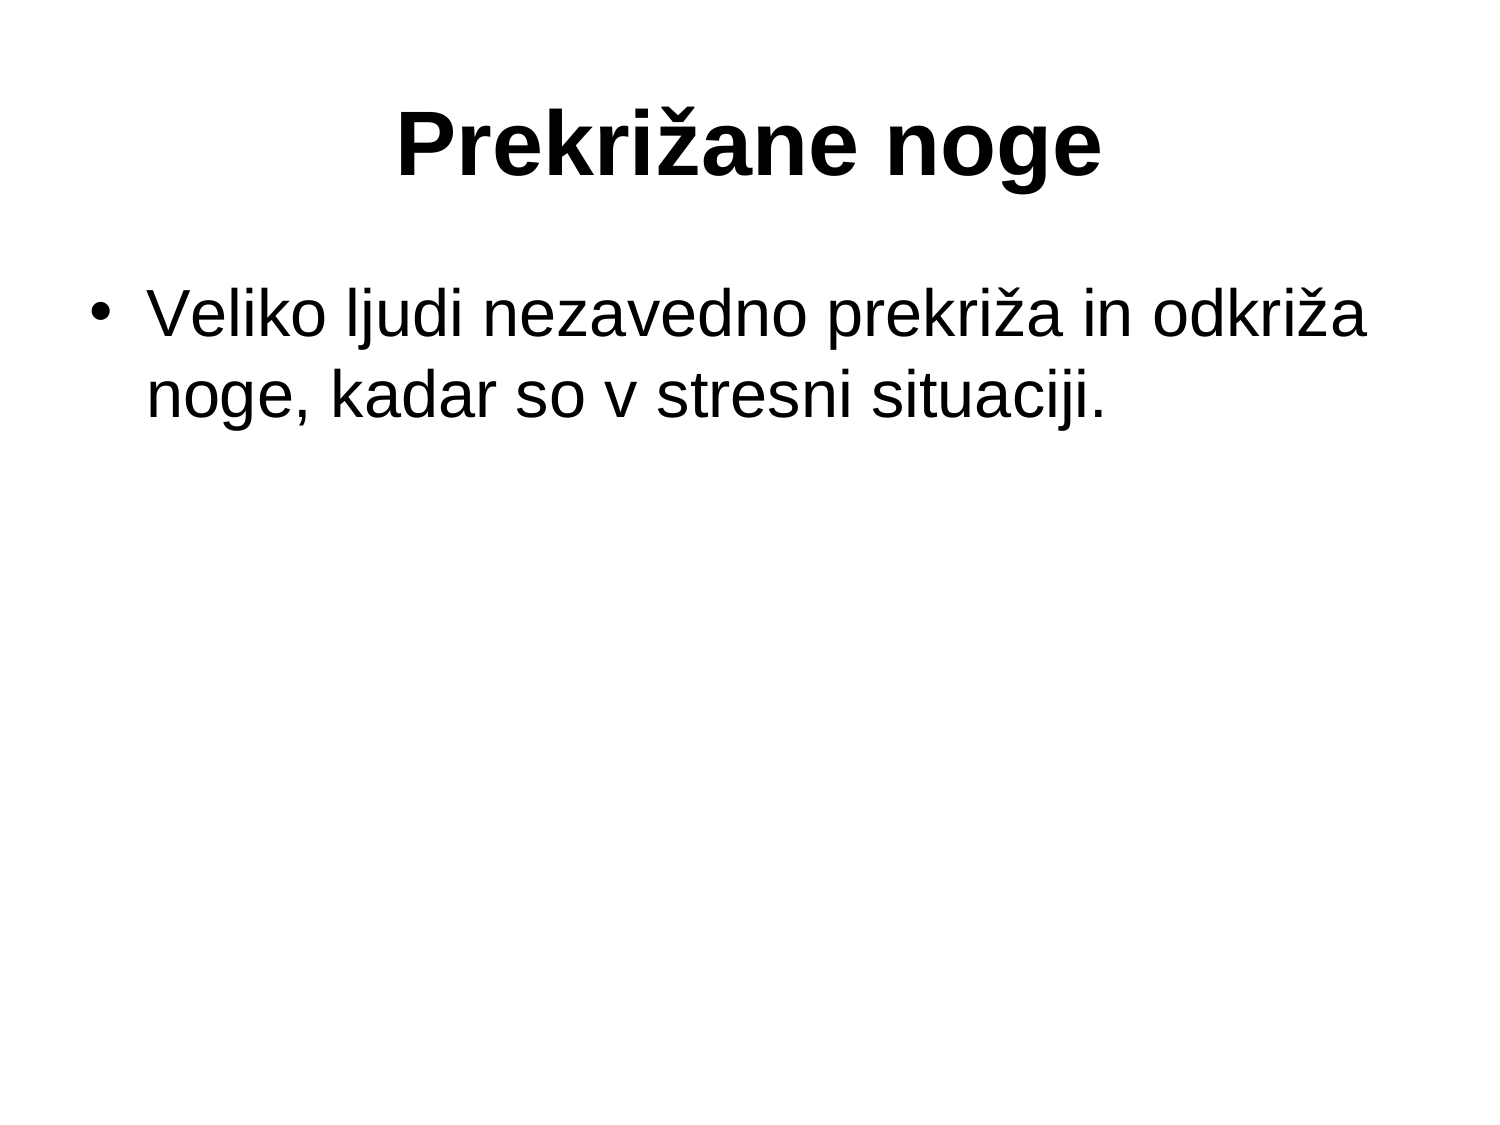

# Prekrižane noge
Veliko ljudi nezavedno prekriža in odkriža noge, kadar so v stresni situaciji.